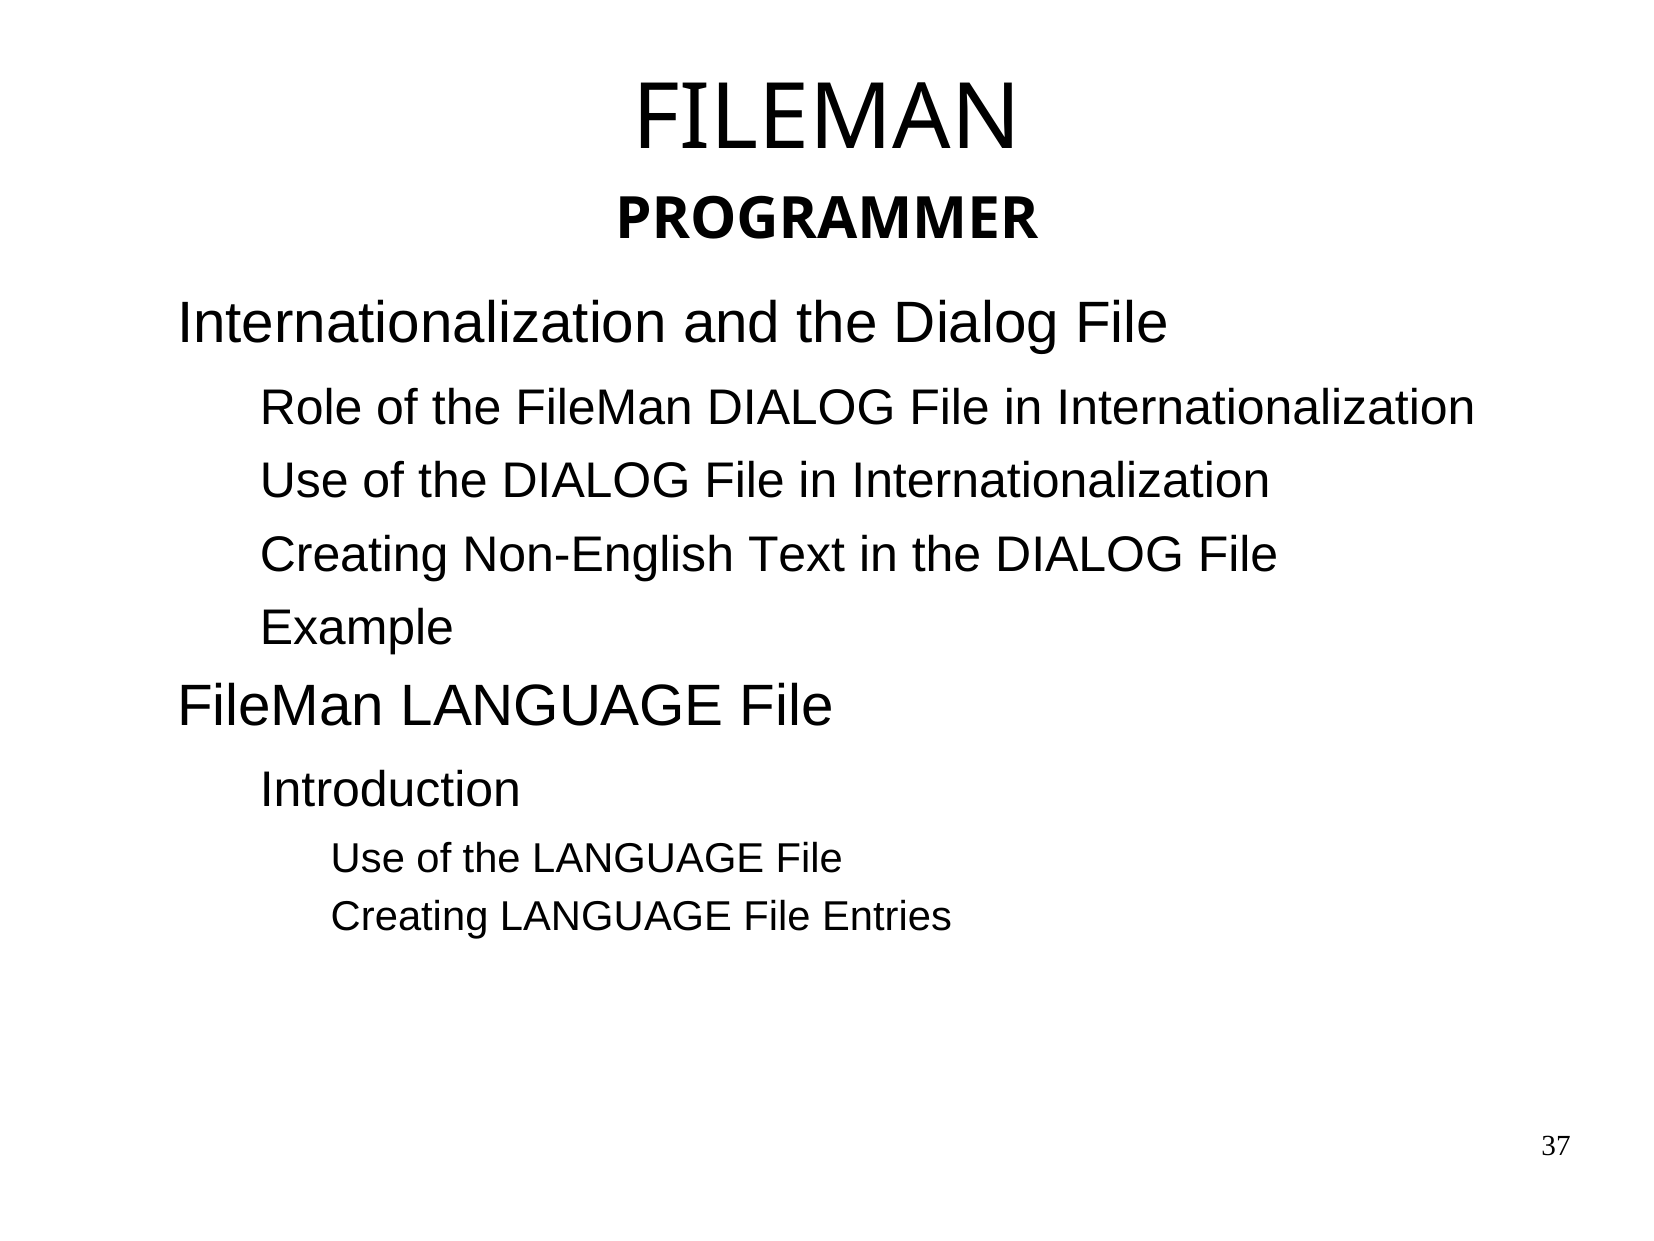

# FILEMAN PROGRAMMER
Internationalization and the Dialog File
Role of the FileMan DIALOG File in Internationalization
Use of the DIALOG File in Internationalization
Creating Non-English Text in the DIALOG File
Example
FileMan LANGUAGE File
Introduction
Use of the LANGUAGE File
Creating LANGUAGE File Entries
37